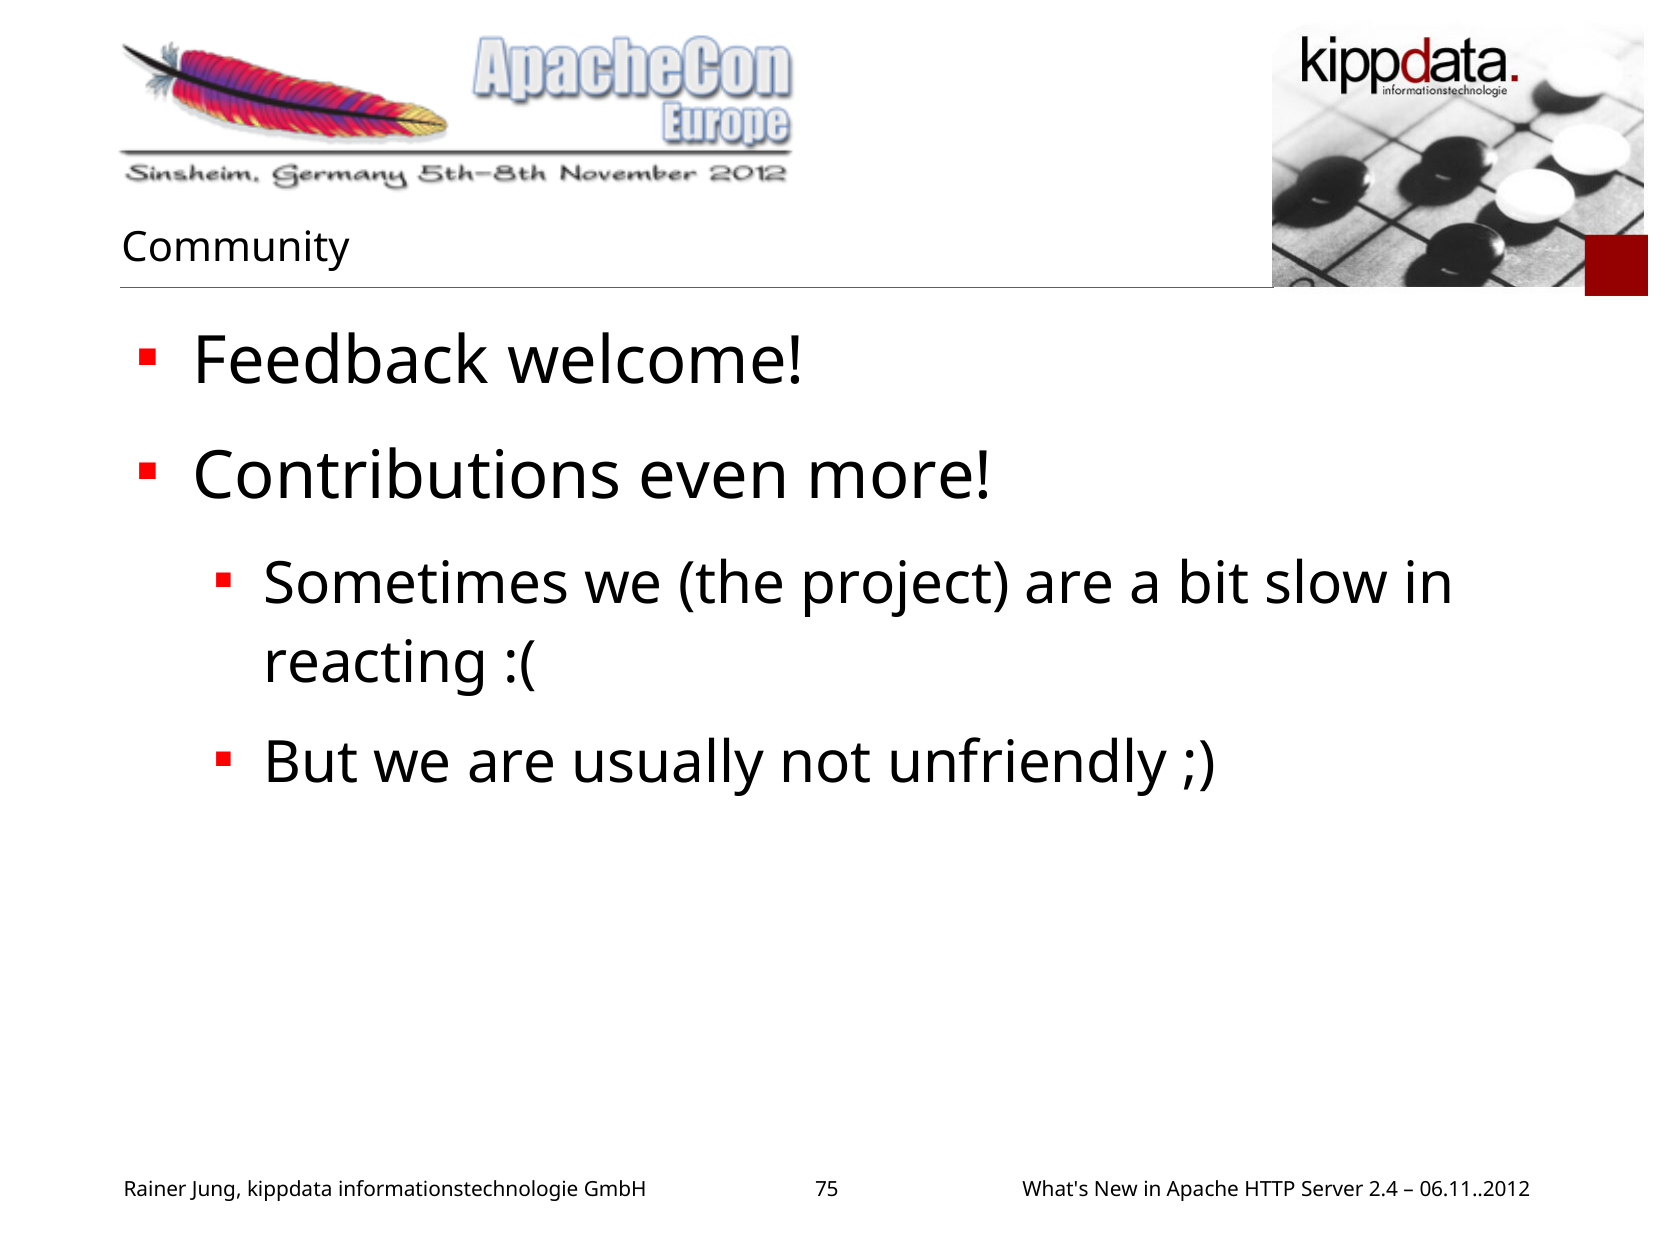

# Community
Feedback welcome!
Contributions even more!
Sometimes we (the project) are a bit slow in reacting :(
But we are usually not unfriendly ;)